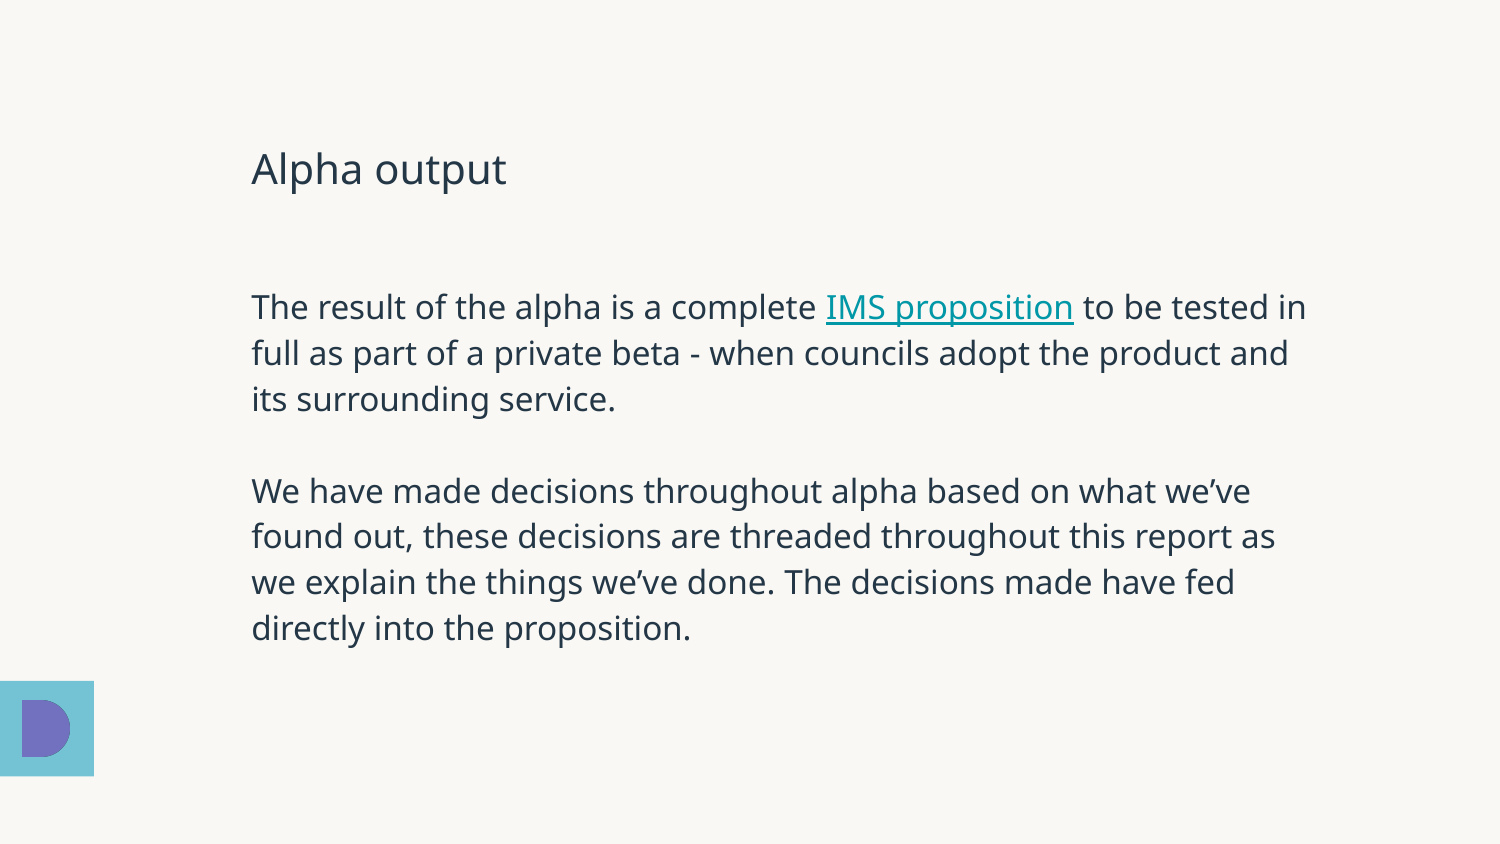

# Alpha output
The result of the alpha is a complete IMS proposition to be tested in full as part of a private beta - when councils adopt the product and its surrounding service.
We have made decisions throughout alpha based on what we’ve found out, these decisions are threaded throughout this report as we explain the things we’ve done. The decisions made have fed directly into the proposition.